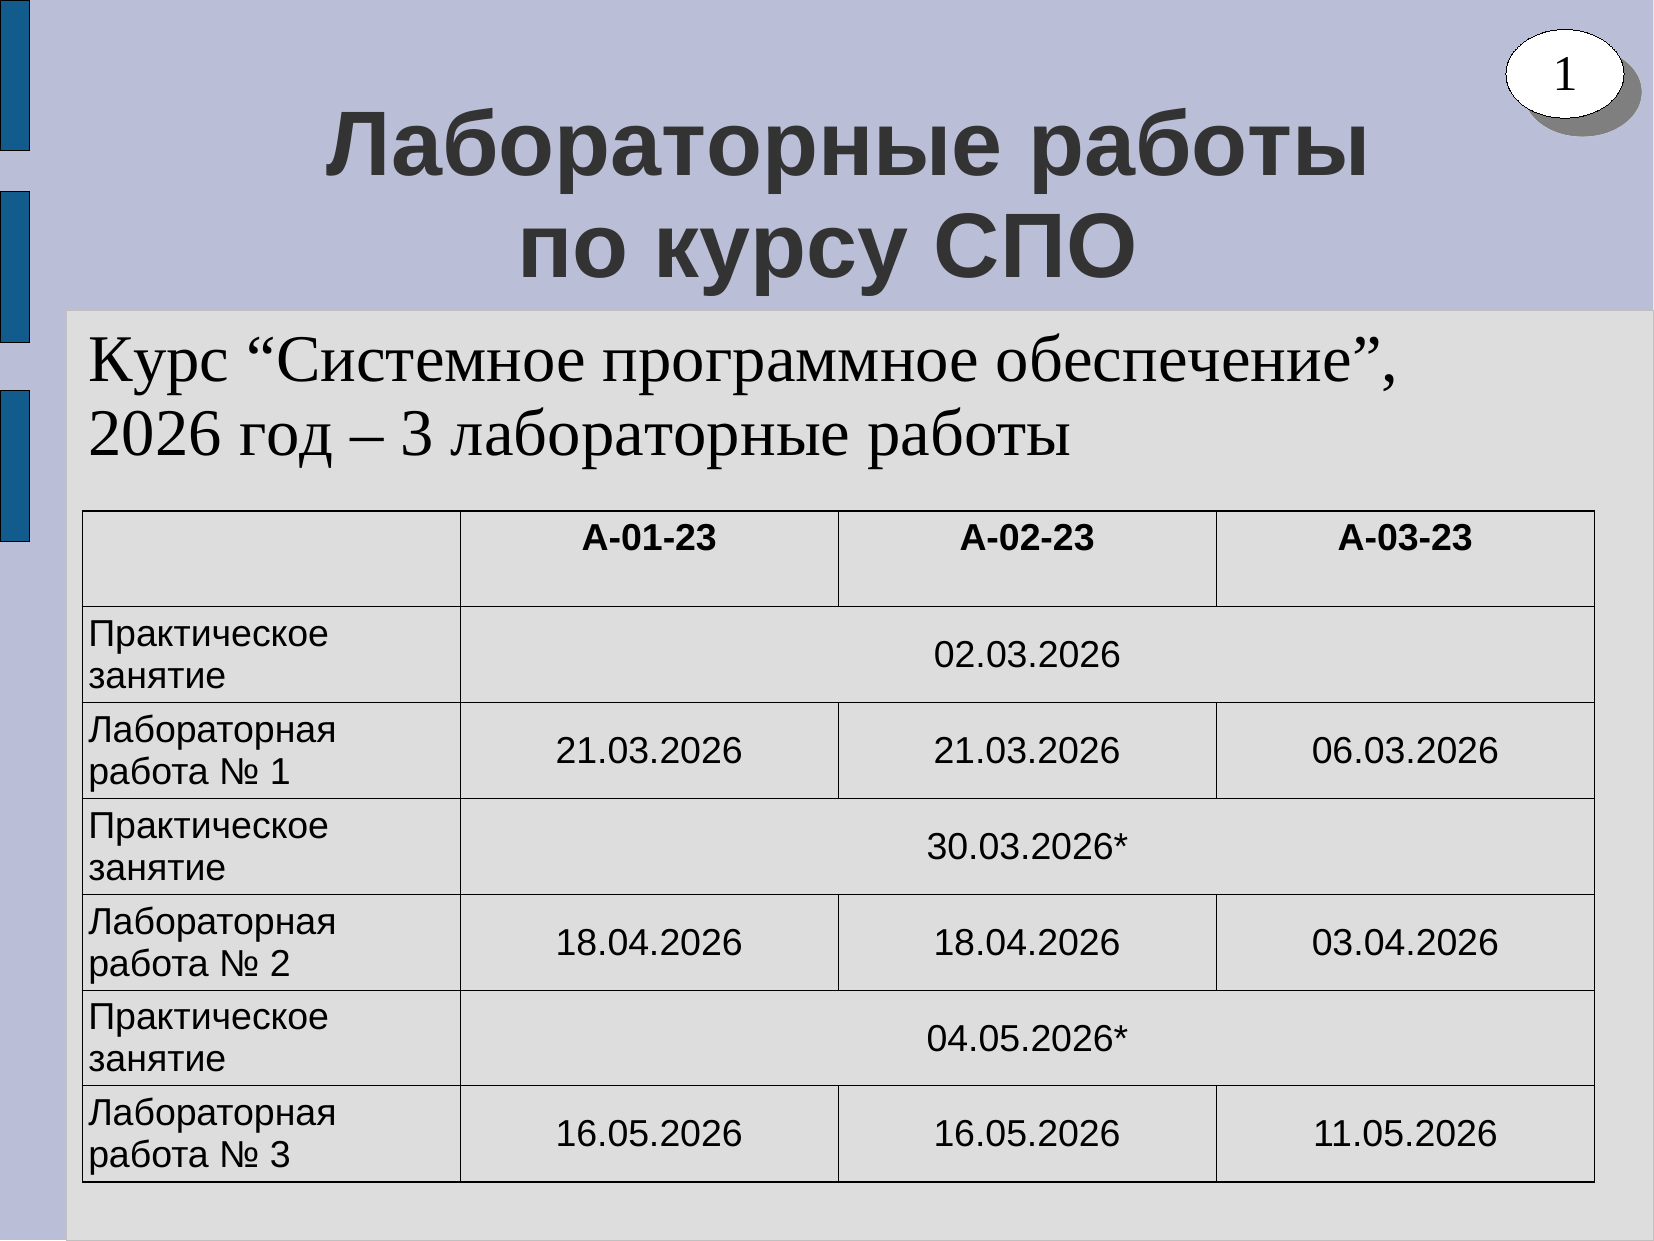

1
# Лабораторные работы по курсу СПО
Курс “Системное программное обеспечение”,
2026 год – 3 лабораторные работы
| | A-01-23 | A-02-23 | A-03-23 |
| --- | --- | --- | --- |
| Практическое занятие | 02.03.2026 | | |
| Лабораторная работа № 1 | 21.03.2026 | 21.03.2026 | 06.03.2026 |
| Практическое занятие | 30.03.2026\* | | |
| Лабораторная работа № 2 | 18.04.2026 | 18.04.2026 | 03.04.2026 |
| Практическое занятие | 04.05.2026\* | | |
| Лабораторная работа № 3 | 16.05.2026 | 16.05.2026 | 11.05.2026 |